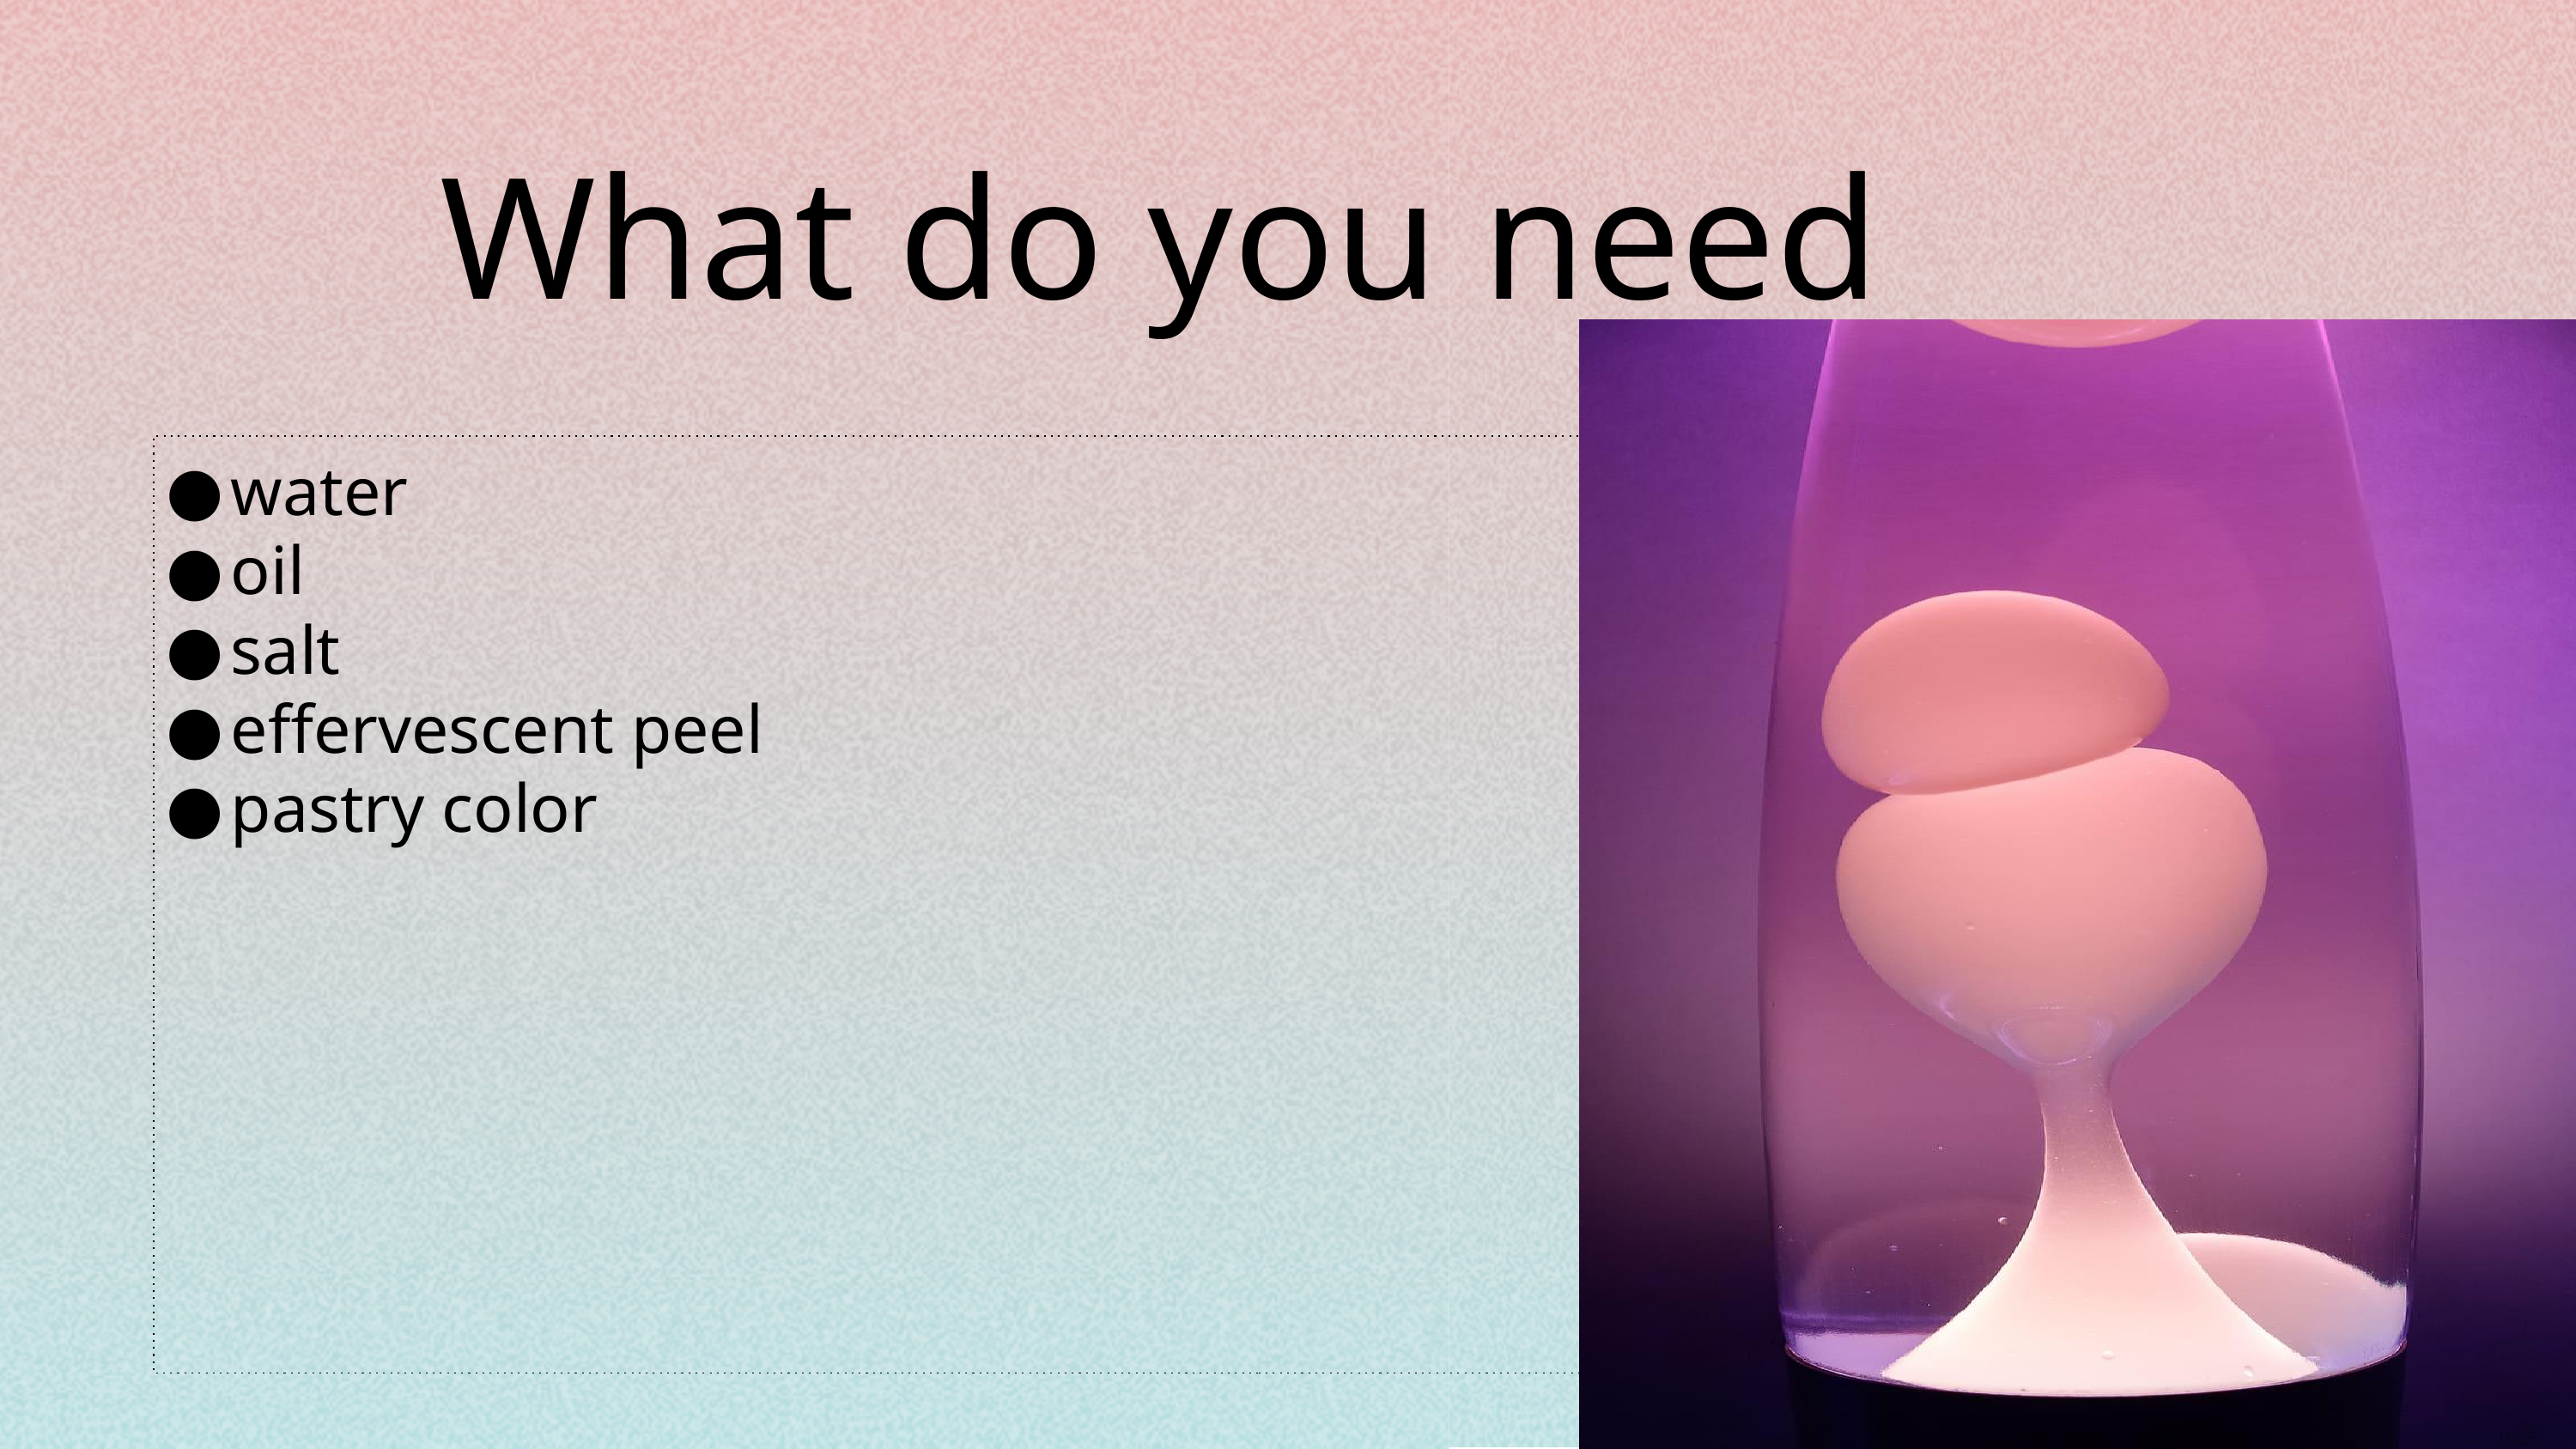

What do you need
water
oil
salt
effervescent peel
pastry color